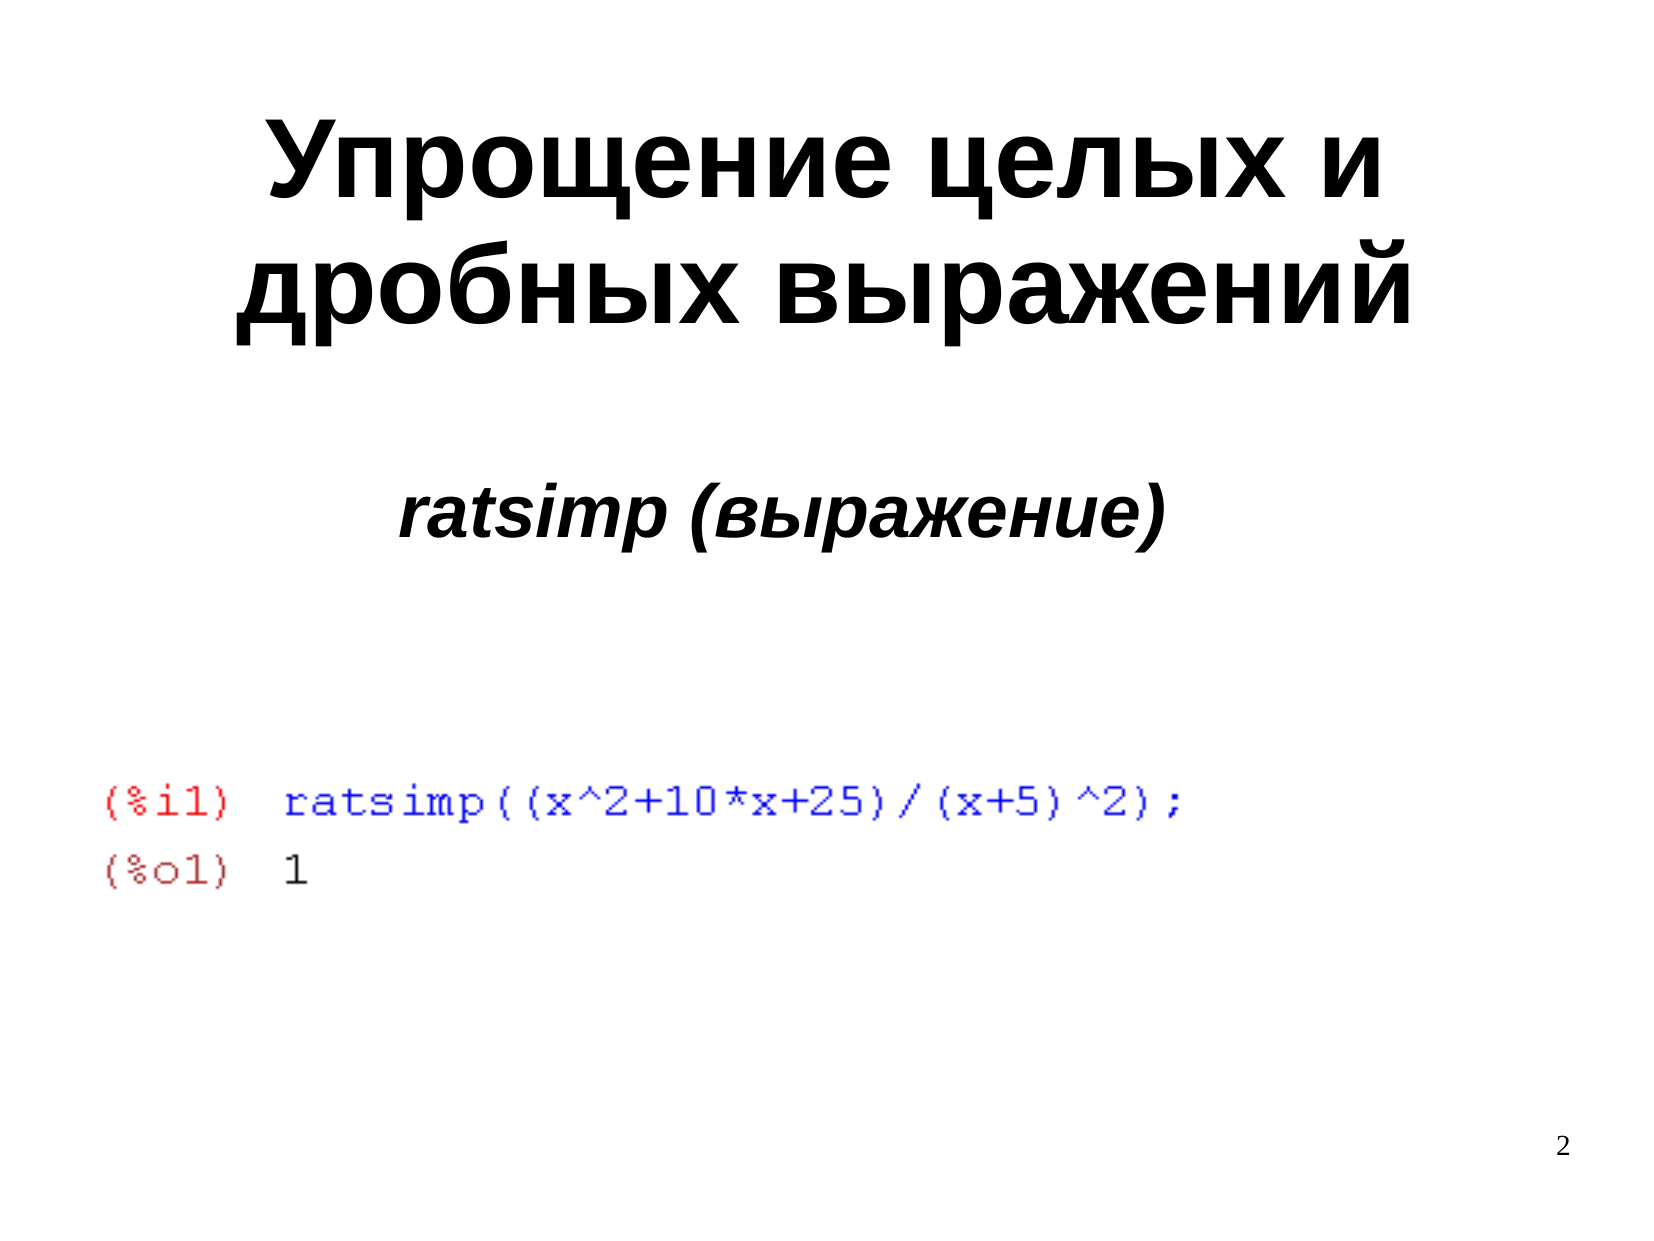

Упрощение целых и дробных выражений
ratsimp (выражение)
2